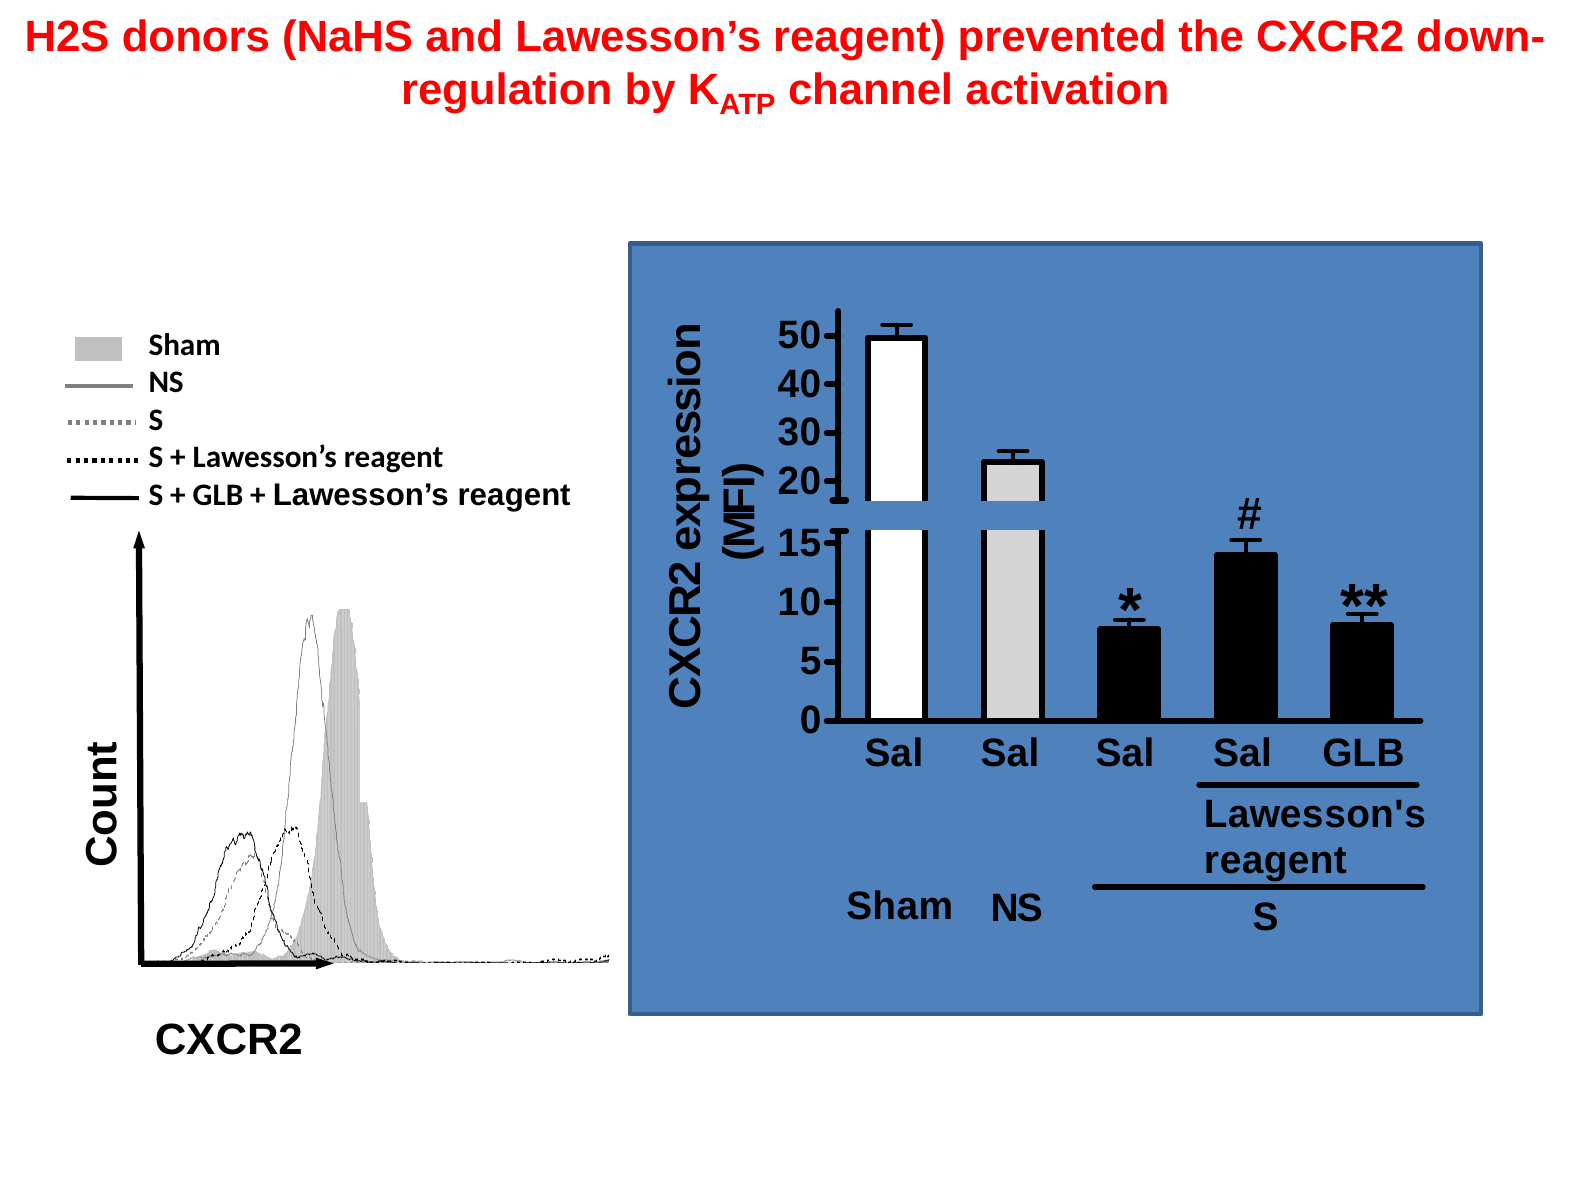

H2S donors (NaHS and Lawesson’s reagent) prevented the CXCR2 down-regulation by KATP channel activation
Sham
NS
S
S + Lawesson’s reagent
S + GLB + Lawesson’s reagent
CXCR2
Count